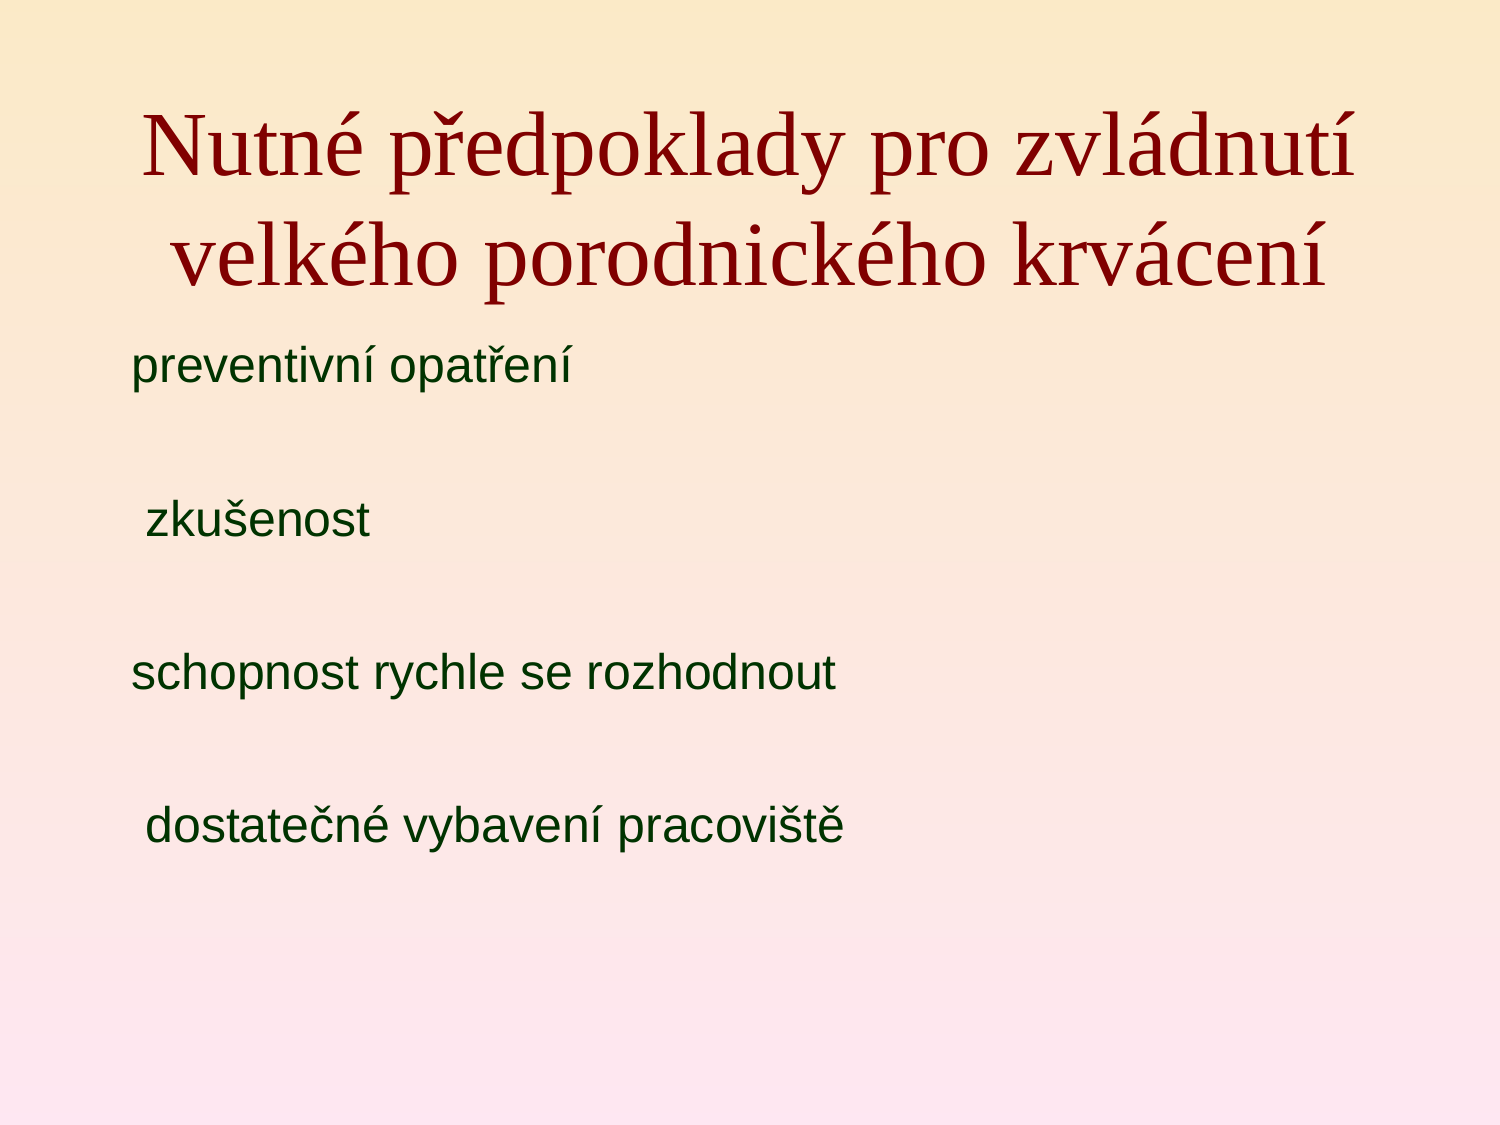

# Nutné předpoklady pro zvládnutí velkého porodnického krvácení
preventivní opatření
 zkušenost
schopnost rychle se rozhodnout
 dostatečné vybavení pracoviště